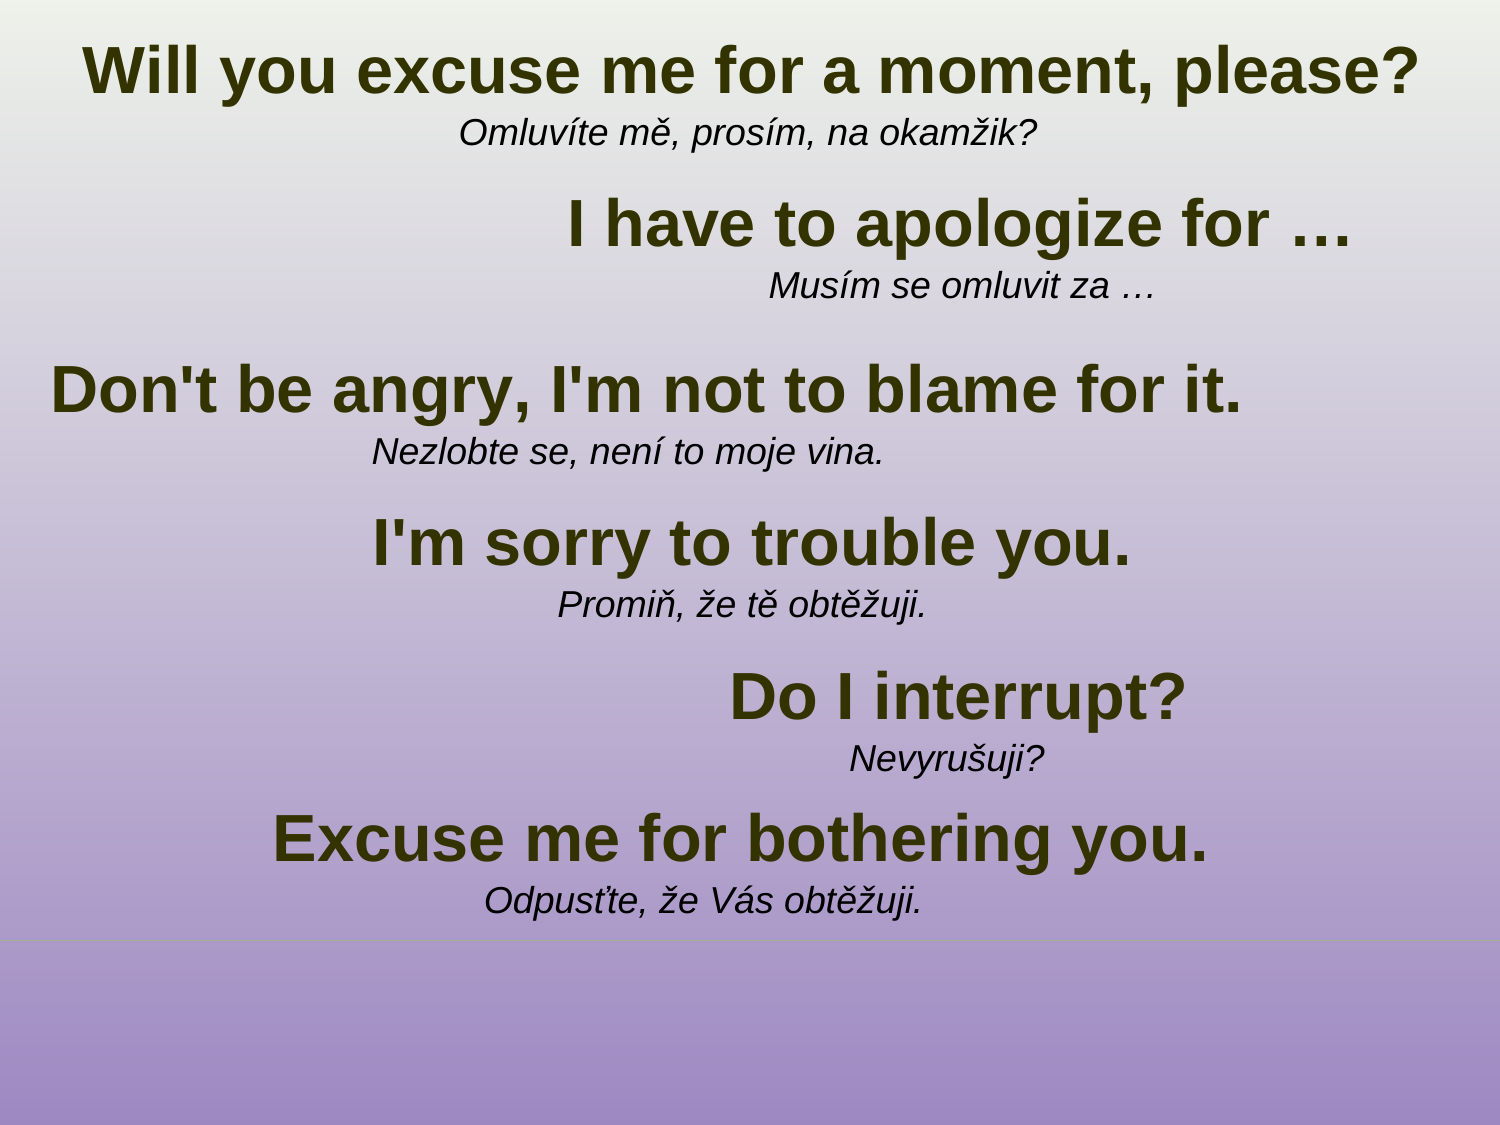

Will you excuse me for a moment, please?
Omluvíte mě, prosím, na okamžik?
I have to apologize for …
Musím se omluvit za …
Don't be angry, I'm not to blame for it.
Nezlobte se, není to moje vina.
I'm sorry to trouble you.
Promiň, že tě obtěžuji.
Do I interrupt?
Nevyrušuji?
Excuse me for bothering you.
Odpusťte, že Vás obtěžuji.